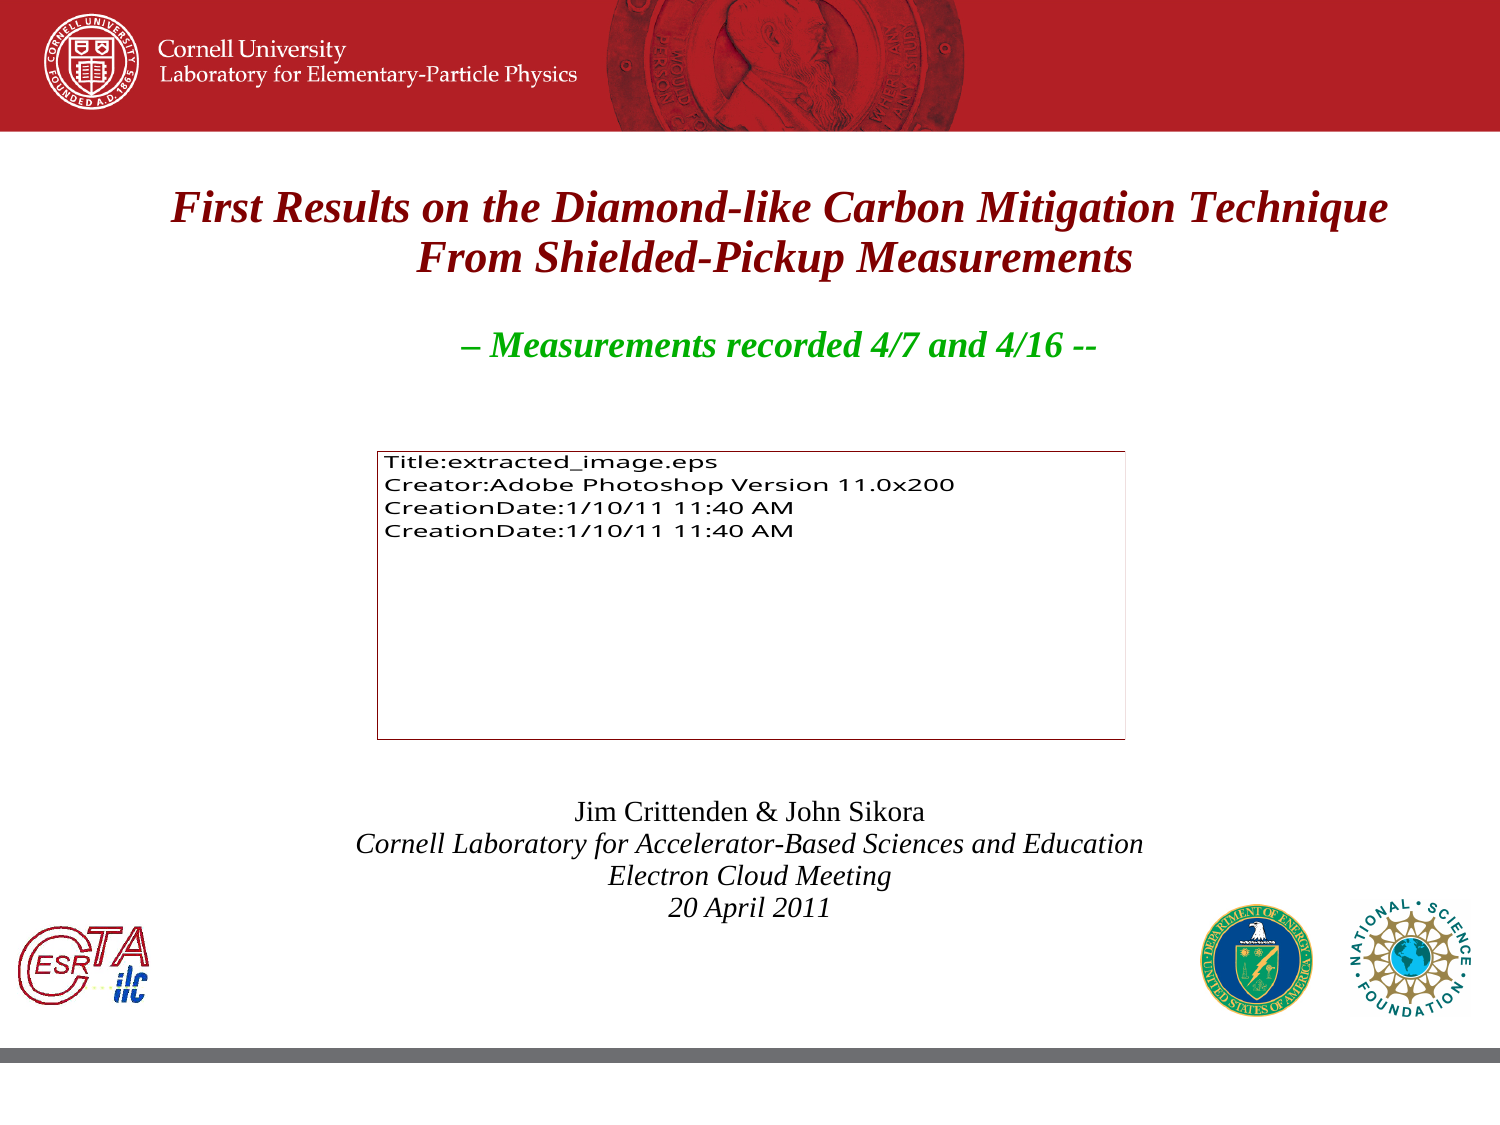

First Results on the Diamond-like Carbon Mitigation Technique
From Shielded-Pickup Measurements
– Measurements recorded 4/7 and 4/16 --
# Jim Crittenden & John Sikora
Cornell Laboratory for Accelerator-Based Sciences and Education
Electron Cloud Meeting
20 April 2011